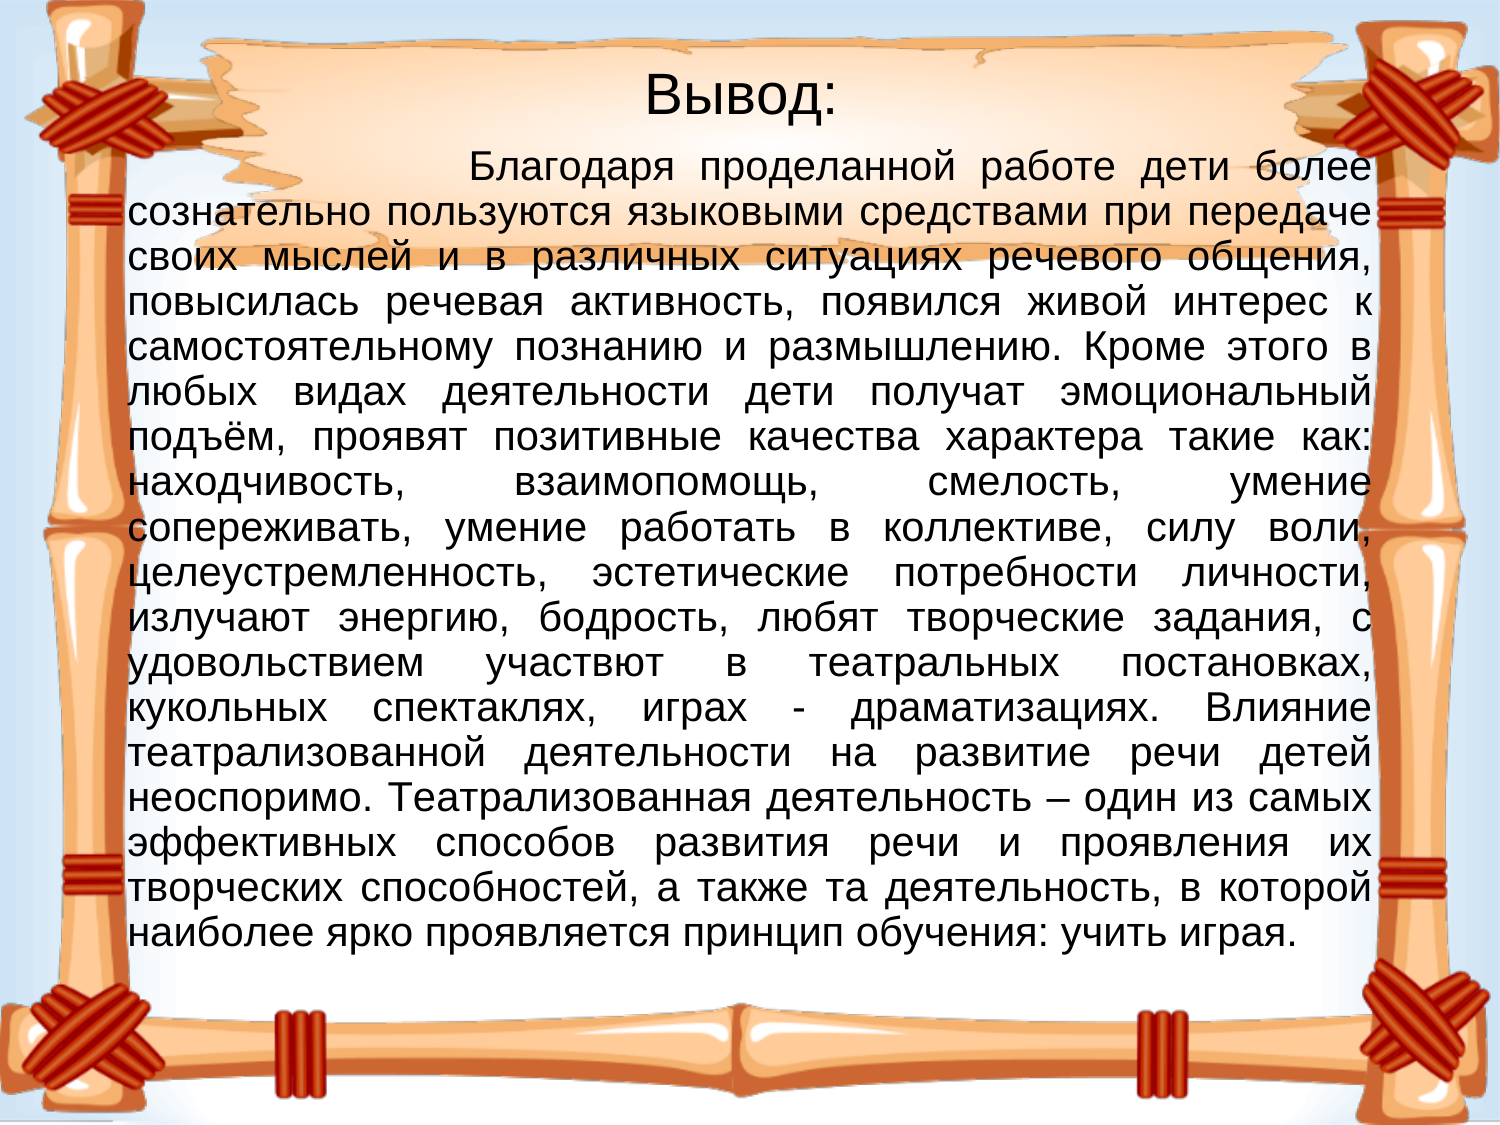

# Вывод:
 Благодаря проделанной работе дети более сознательно пользуются языковыми средствами при передаче своих мыслей и в различных ситуациях речевого общения, повысилась речевая активность, появился живой интерес к самостоятельному познанию и размышлению. Кроме этого в любых видах деятельности дети получат эмоциональный подъём, проявят позитивные качества характера такие как: находчивость, взаимопомощь, смелость, умение сопереживать, умение работать в коллективе, силу воли, целеустремленность, эстетические потребности личности, излучают энергию, бодрость, любят творческие задания, с удовольствием участвют в театральных постановках, кукольных спектаклях, играх - драматизациях. Влияние театрализованной деятельности на развитие речи детей неоспоримо. Театрализованная деятельность – один из самых эффективных способов развития речи и проявления их творческих способностей, а также та деятельность, в которой наиболее ярко проявляется принцип обучения: учить играя.